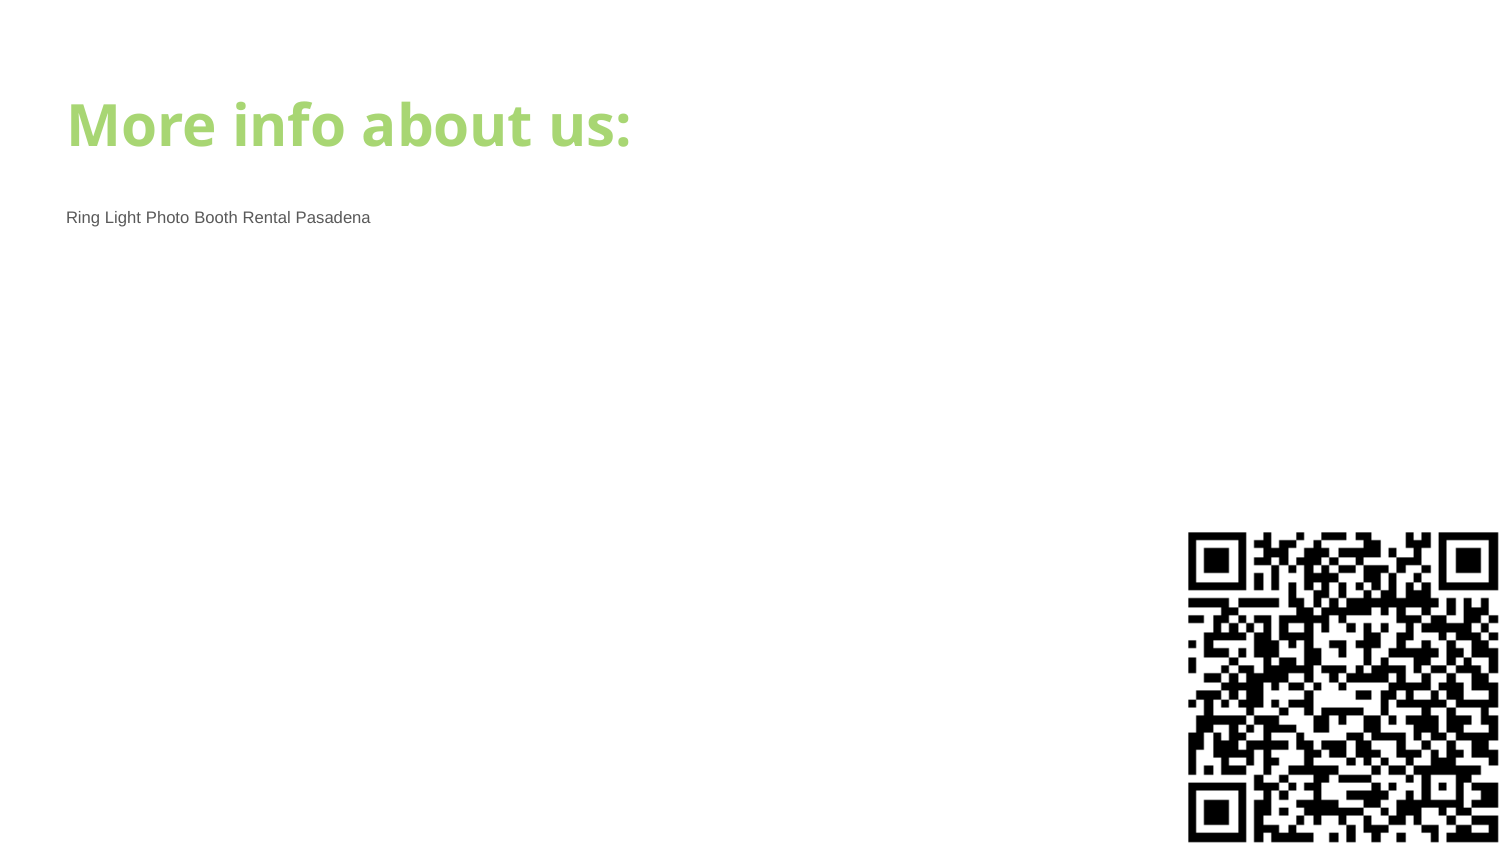

# More info about us:
Ring Light Photo Booth Rental Pasadena